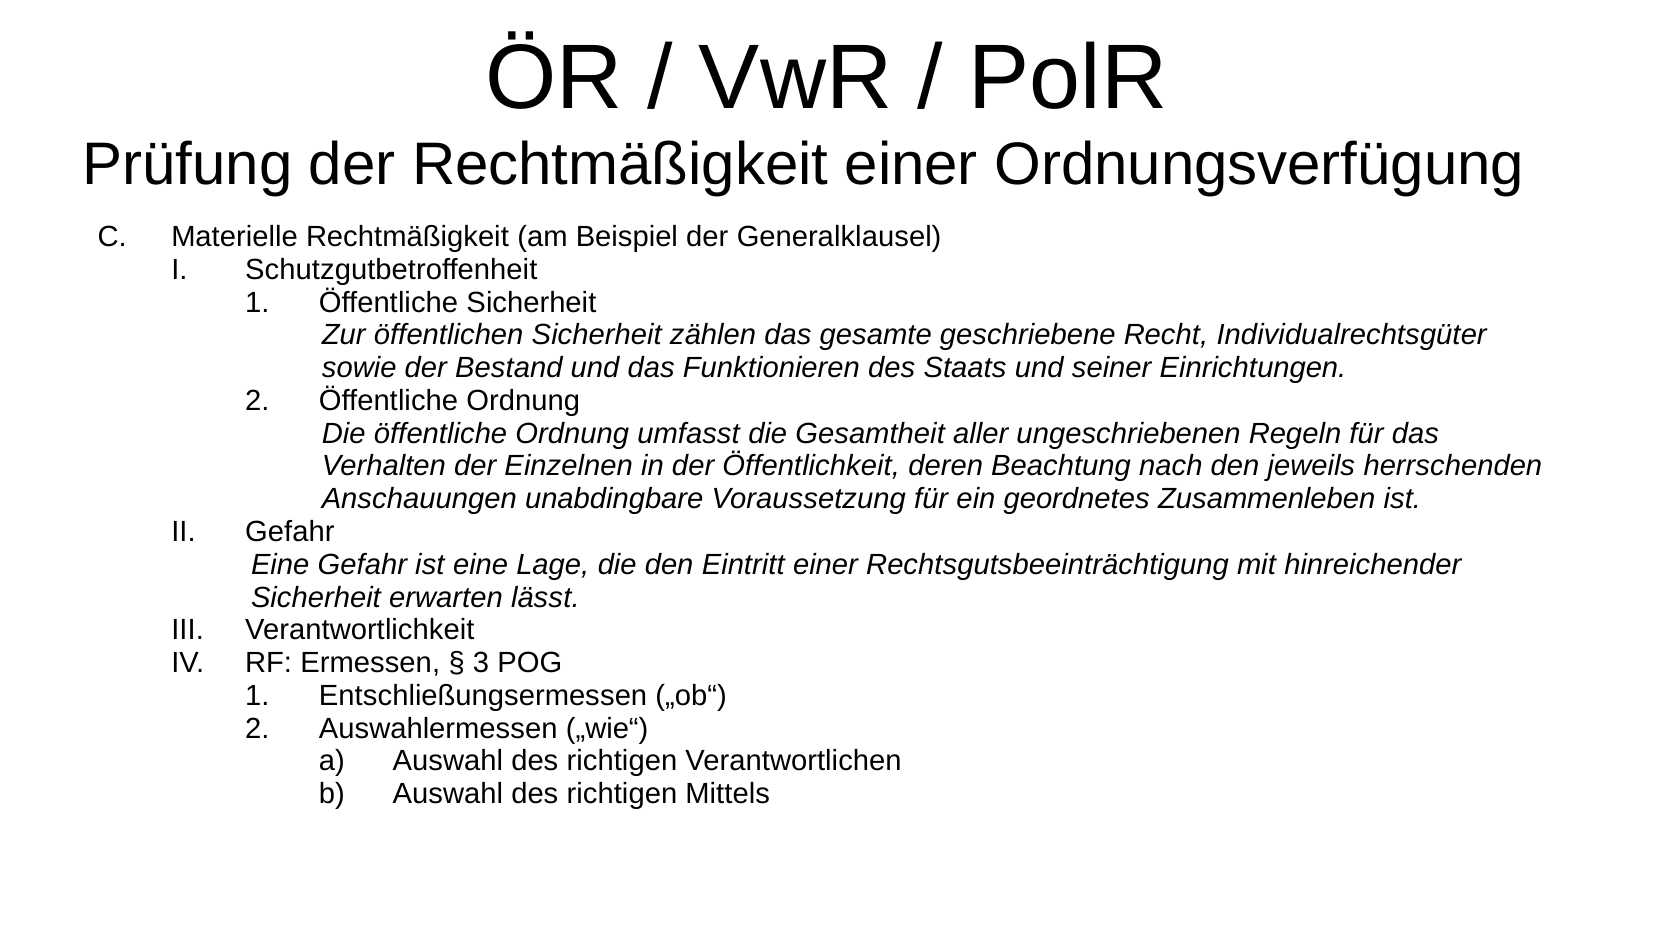

# ÖR / VwR / PolR
Prüfung der Rechtmäßigkeit einer Ordnungsverfügung
C.	Materielle Rechtmäßigkeit (am Beispiel der Generalklausel)
	I.	Schutzgutbetroffenheit
		1.	Öffentliche Sicherheit
Zur öffentlichen Sicherheit zählen das gesamte geschriebene Recht, Individualrechtsgüter sowie der Bestand und das Funktionieren des Staats und seiner Einrichtungen.
		2.	Öffentliche Ordnung
Die öffentliche Ordnung umfasst die Gesamtheit aller ungeschriebenen Regeln für das Verhalten der Einzelnen in der Öffentlichkeit, deren Beachtung nach den jeweils herrschenden Anschauungen unabdingbare Voraussetzung für ein geordnetes Zusammenleben ist.
	II.	Gefahr
Eine Gefahr ist eine Lage, die den Eintritt einer Rechtsgutsbeeinträchtigung mit hinreichender Sicherheit erwarten lässt.
	III.	Verantwortlichkeit
	IV.	RF: Ermessen, § 3 POG
		1.	Entschließungsermessen („ob“)
		2.	Auswahlermessen („wie“)
			a)	Auswahl des richtigen Verantwortlichen
			b)	Auswahl des richtigen Mittels